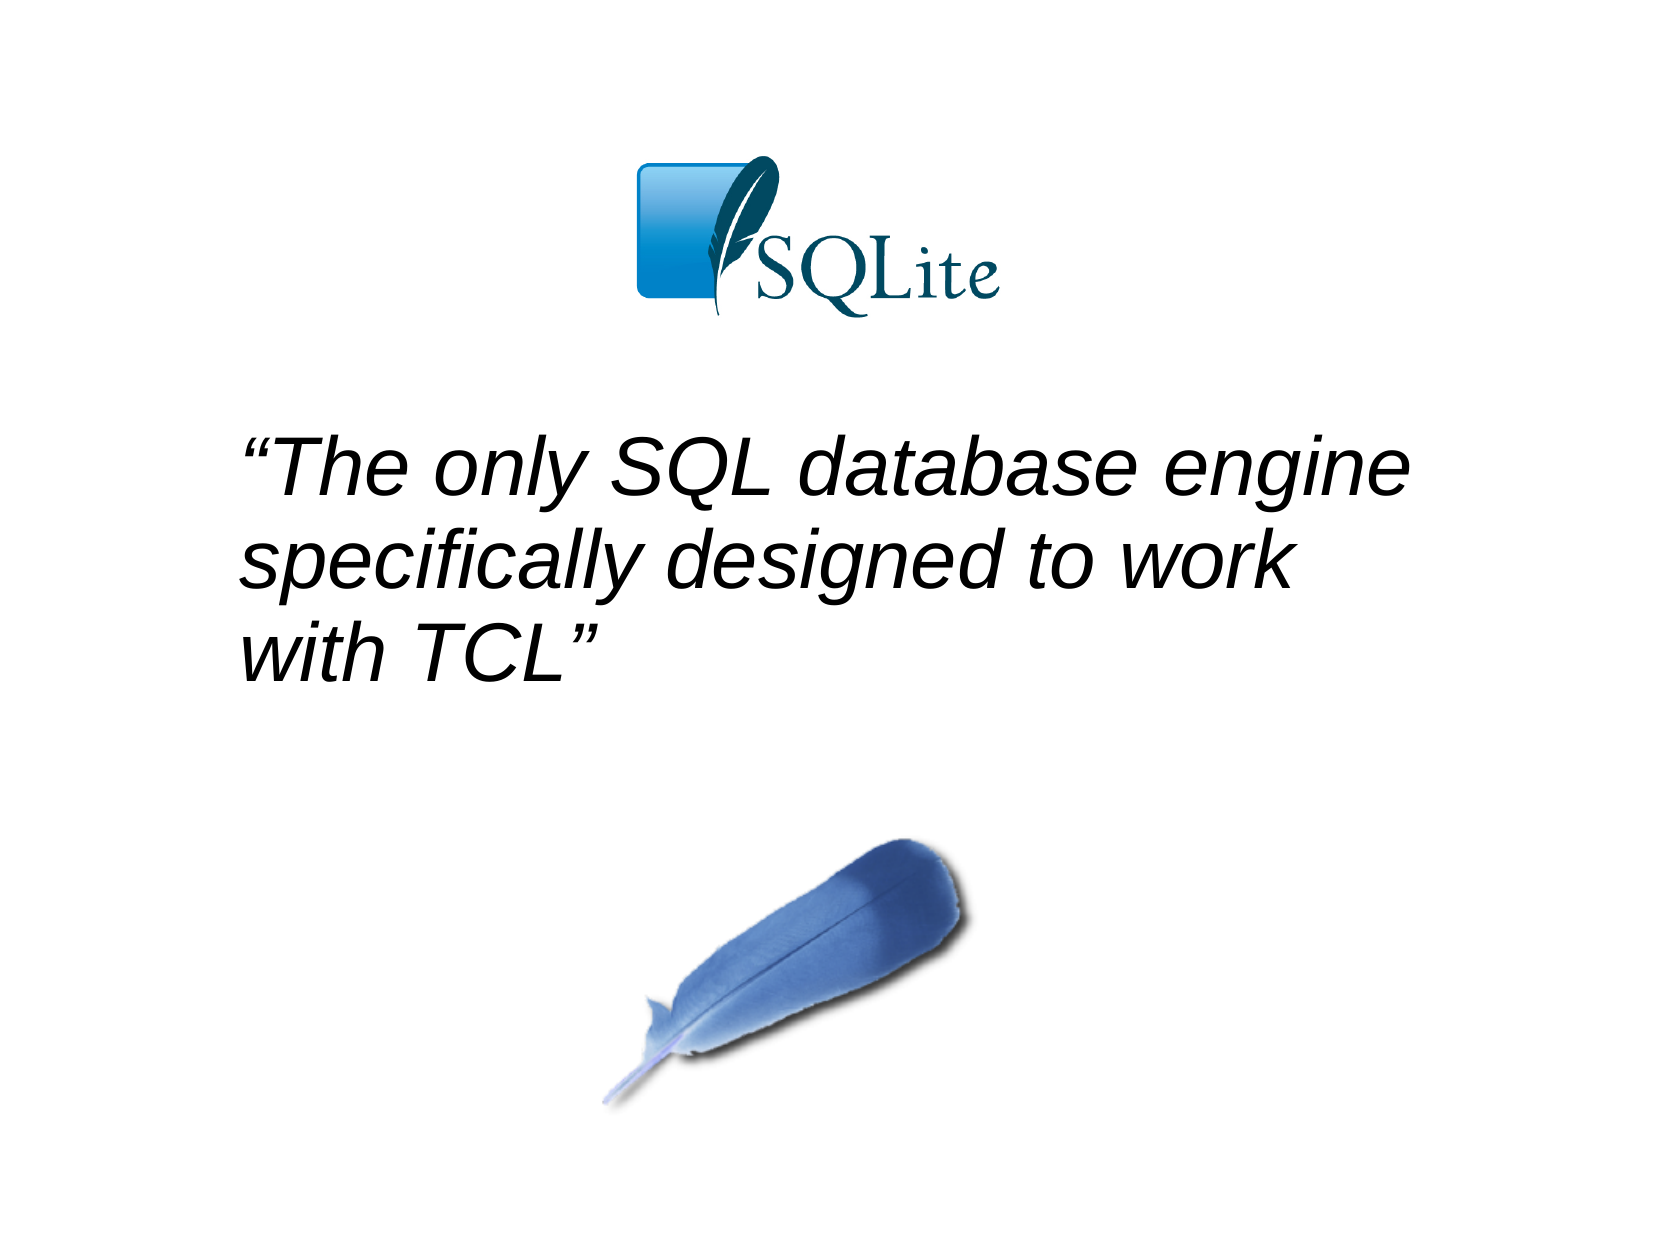

“The only SQL database engine
specifically designed to work
with TCL”